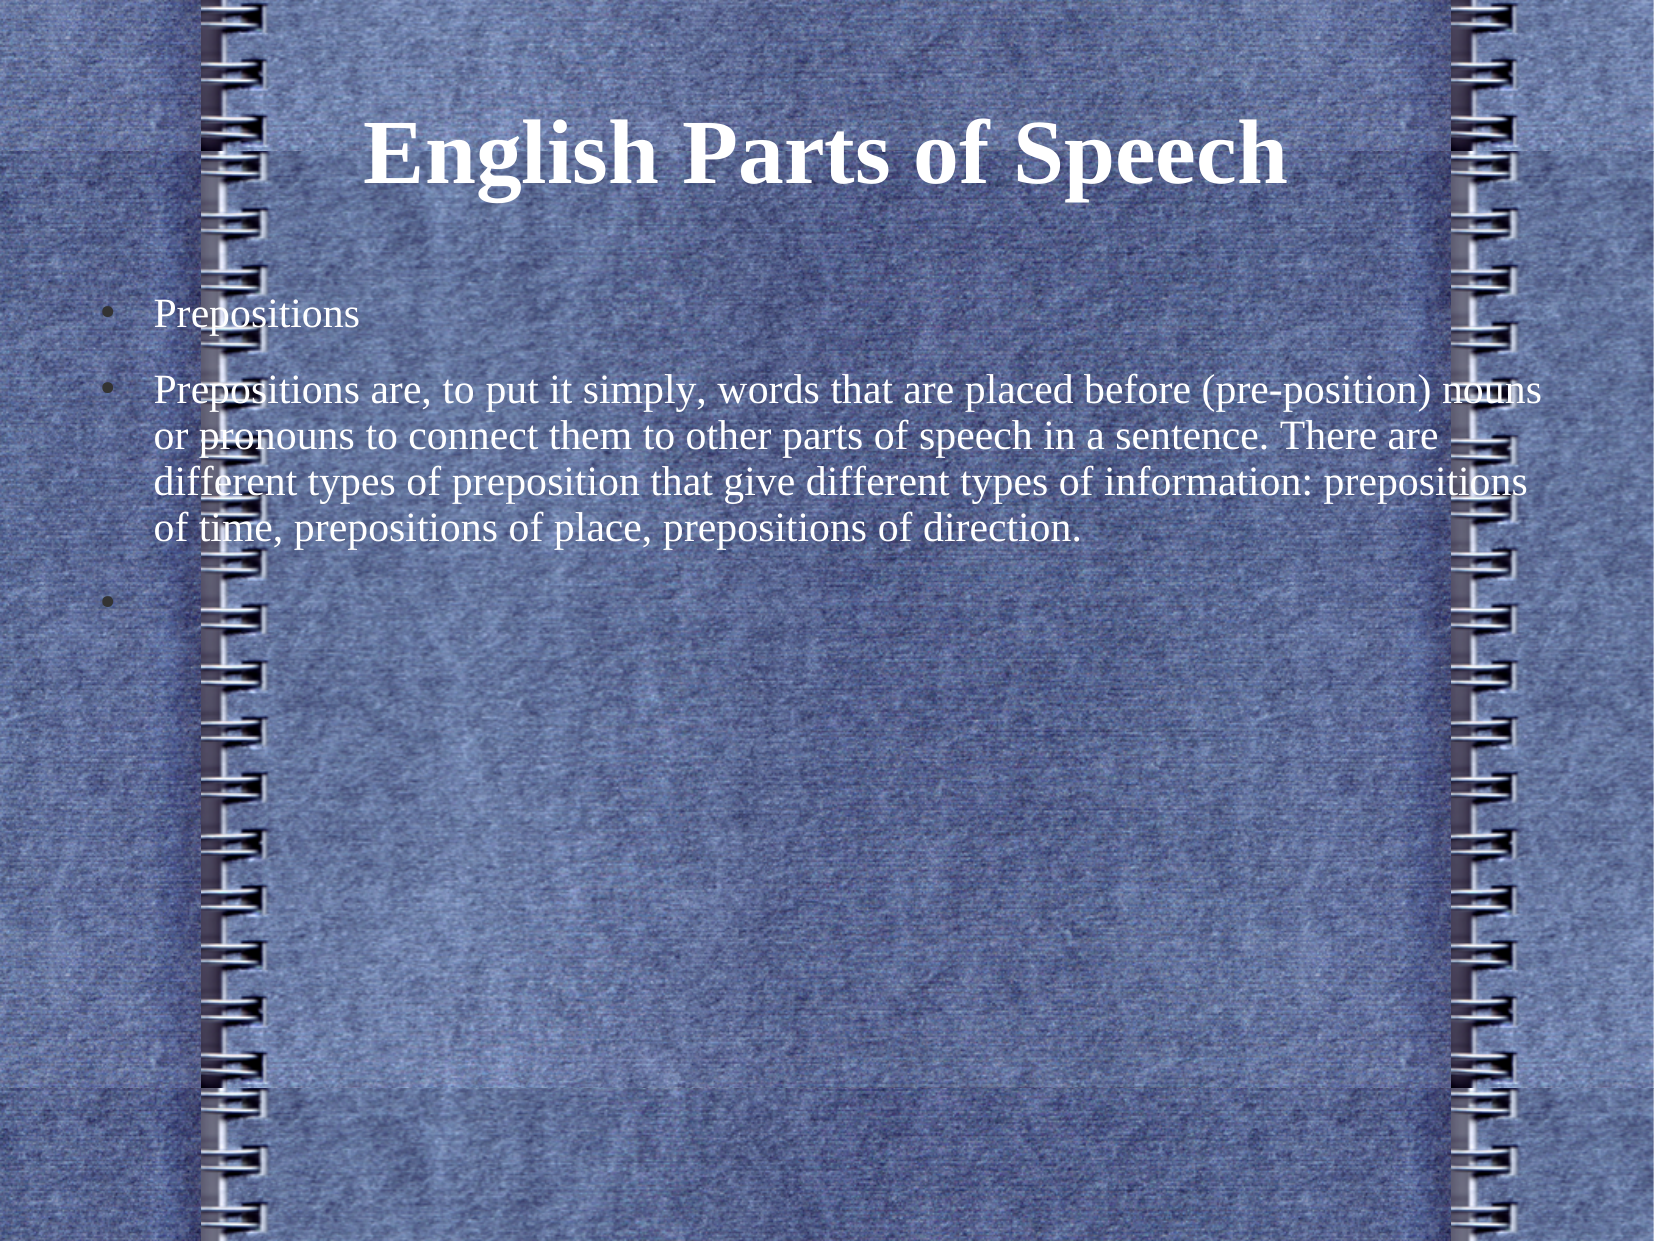

# English Parts of Speech
Prepositions
Prepositions are, to put it simply, words that are placed before (pre-position) nouns or pronouns to connect them to other parts of speech in a sentence. There are different types of preposition that give different types of information: prepositions of time, prepositions of place, prepositions of direction.